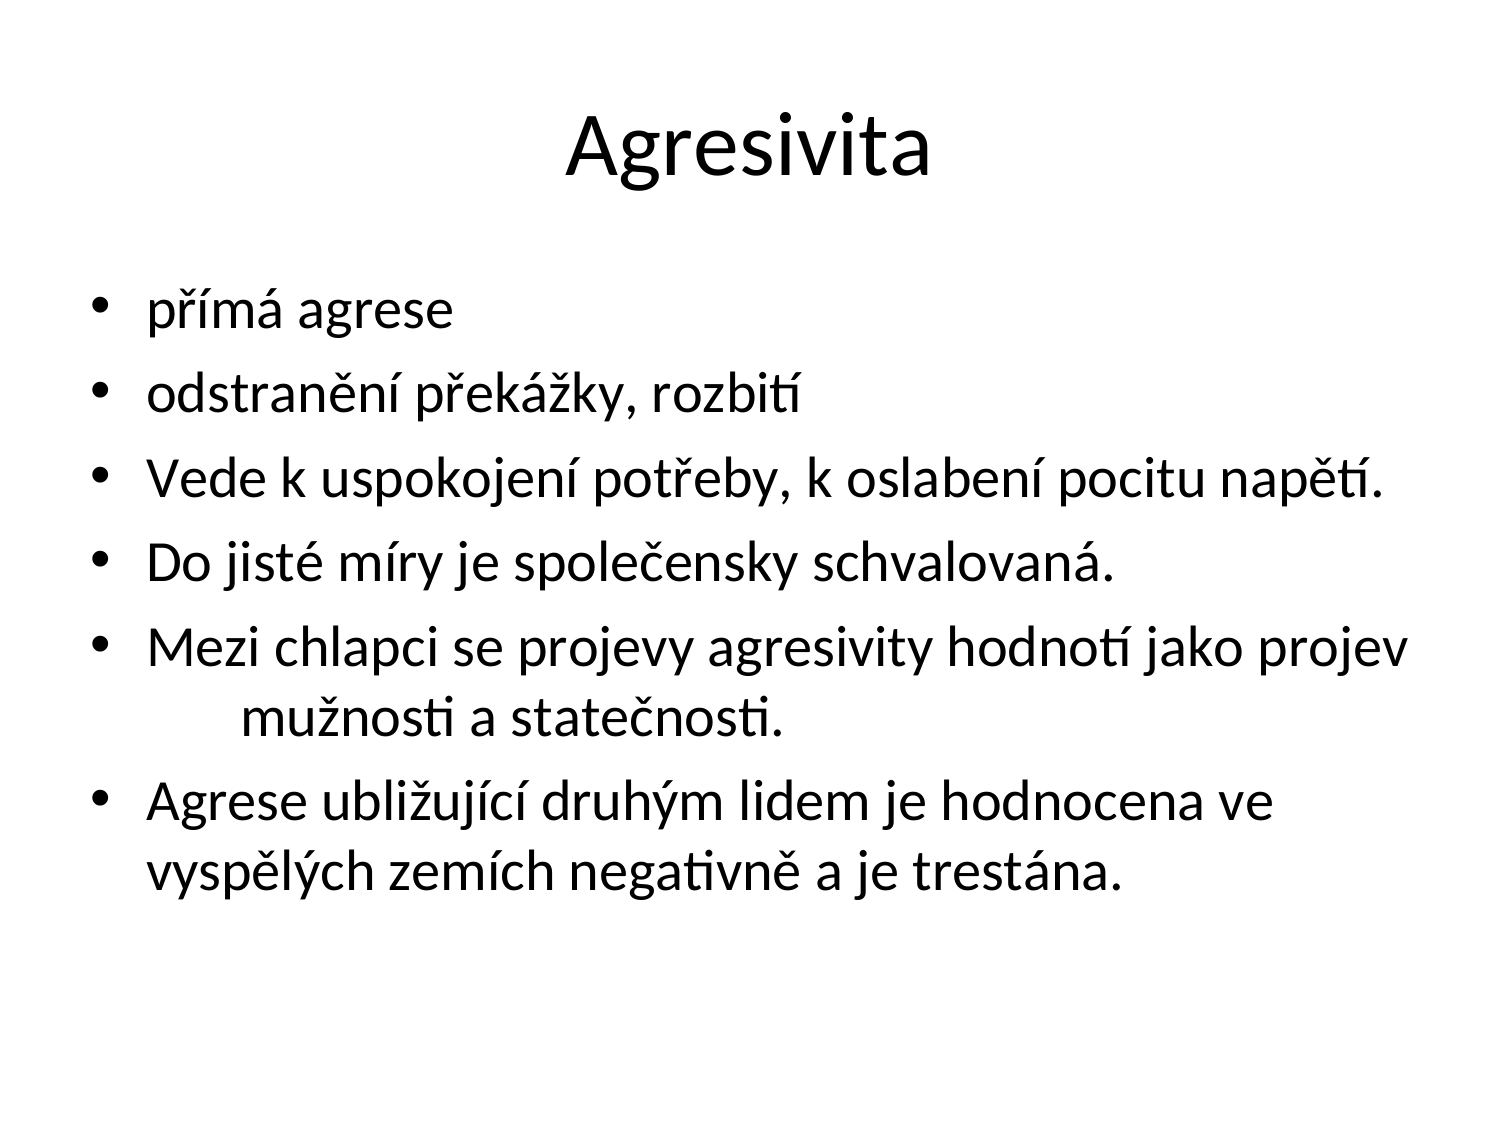

# Agresivita
přímá agrese
odstranění překážky, rozbití
Vede k uspokojení potřeby, k oslabení pocitu napětí.
Do jisté míry je společensky schvalovaná.
Mezi chlapci se projevy agresivity hodnotí jako projev 	mužnosti a statečnosti.
Agrese ubližující druhým lidem je hodnocena ve 	vyspělých zemích negativně a je trestána.